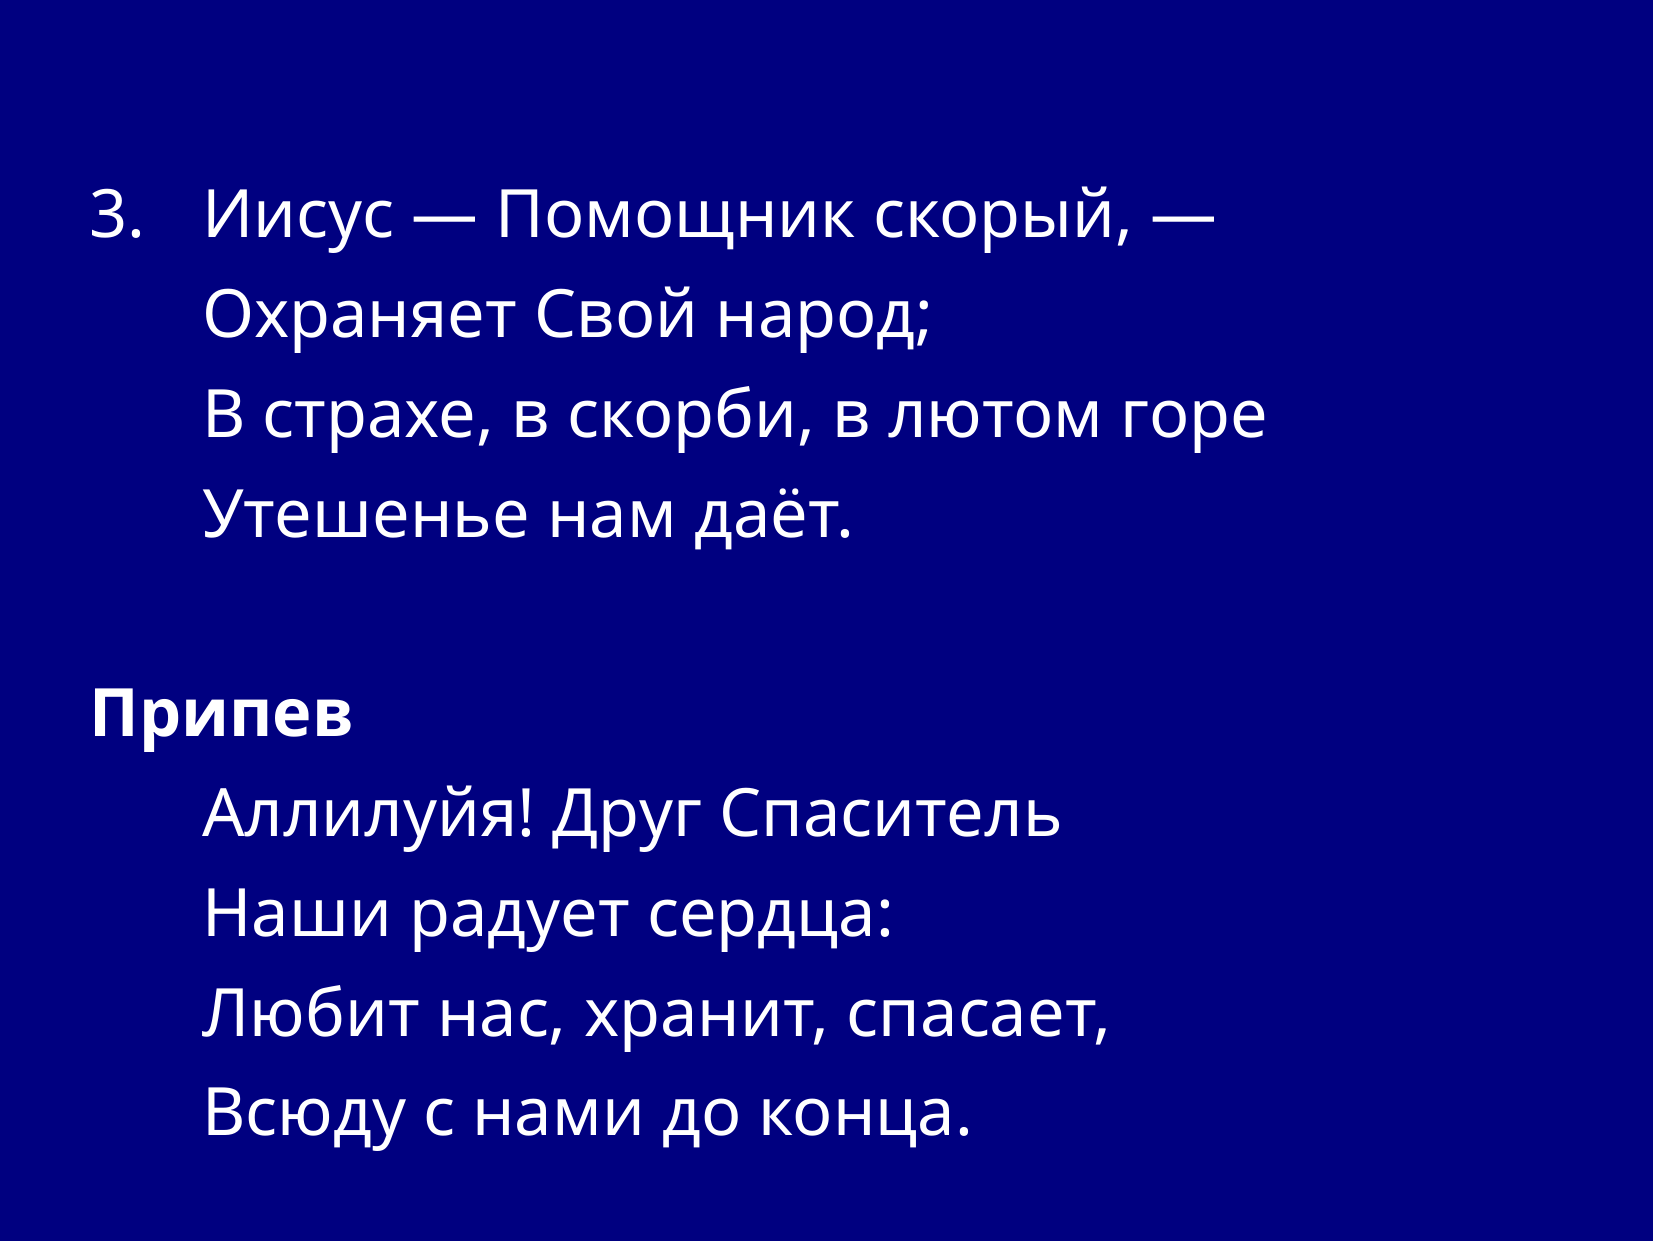

3.	Иисус — Помощник скорый, ―
	Охраняет Свой народ;
	В страхе, в скорби, в лютом горе
	Утешенье нам даёт.
Припев
	Аллилуйя! Друг Спаситель
	Наши радует сердца:
	Любит нас, хранит, спасает,
	Всюду с нами до конца.